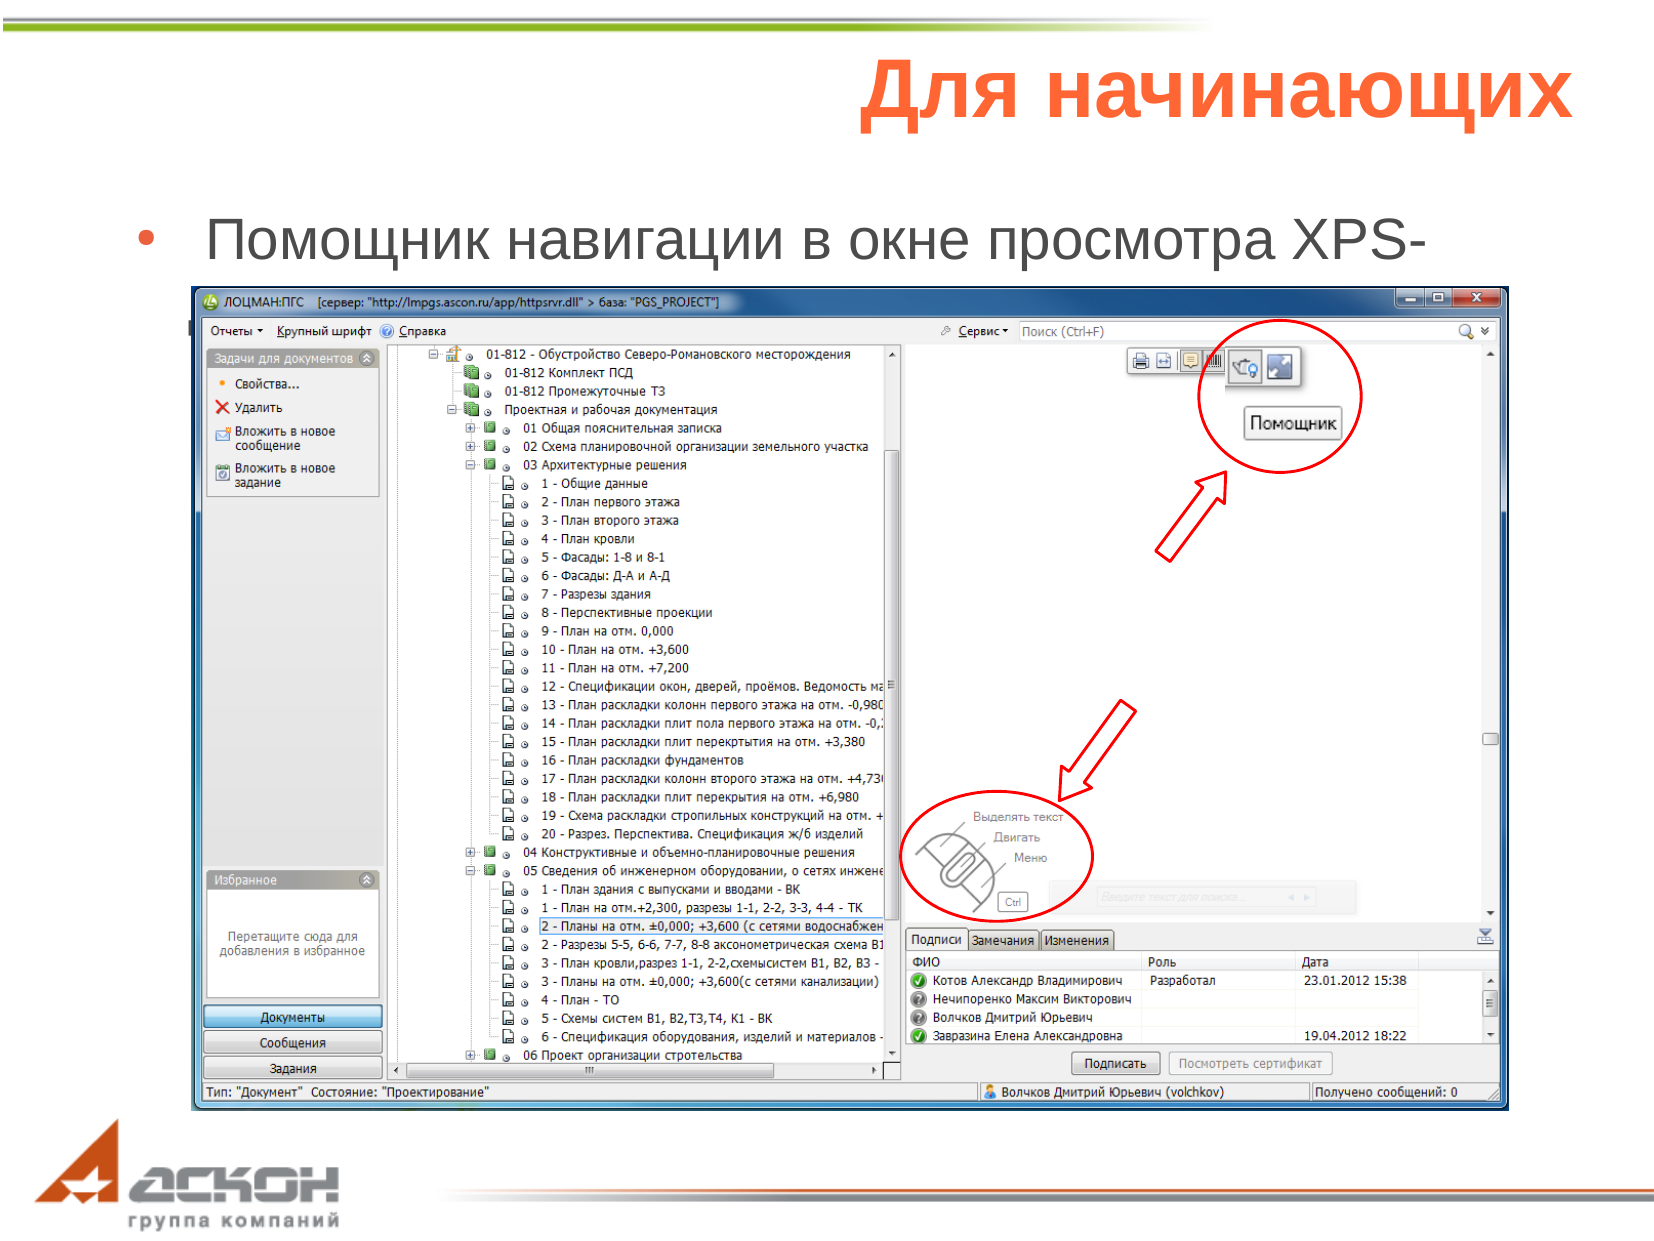

Для начинающих
# Помощник навигации в окне просмотра XPS-документов